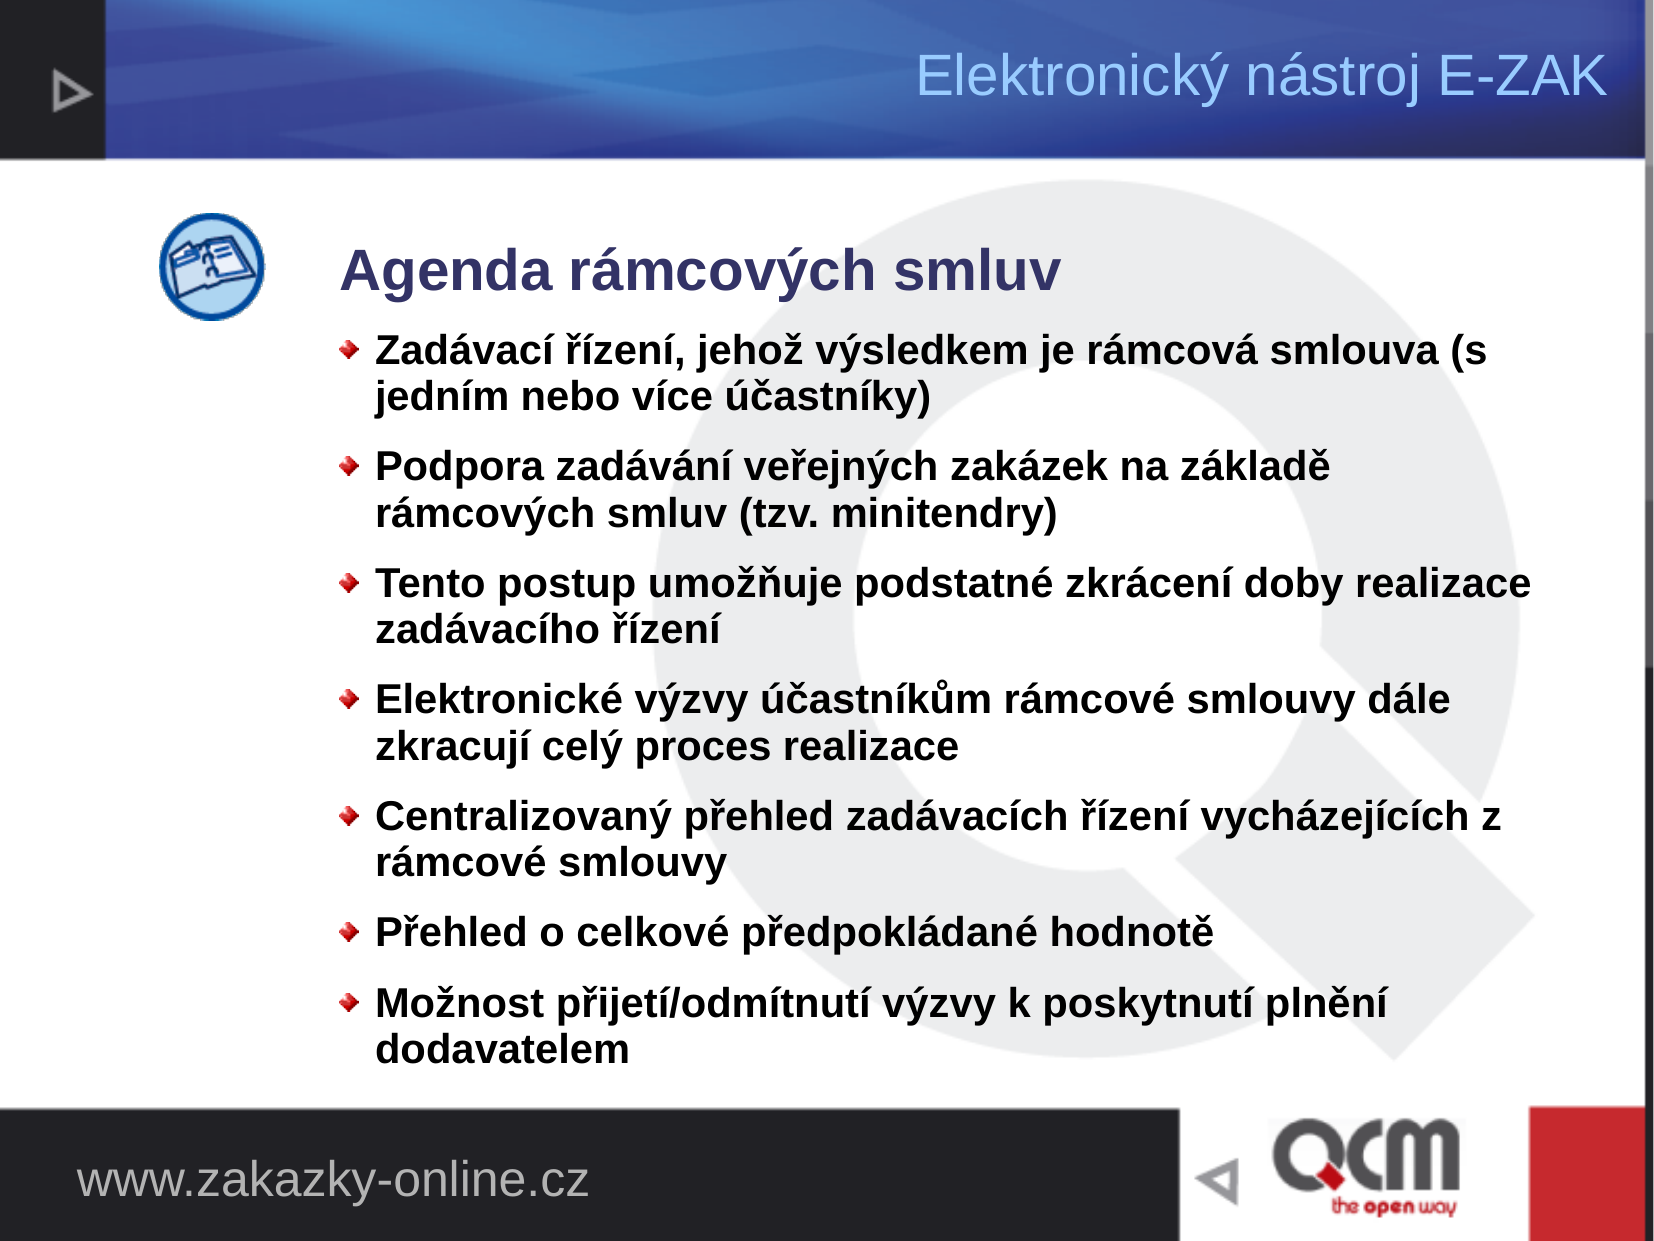

Agenda rámcových smluv
Zadávací řízení, jehož výsledkem je rámcová smlouva (s jedním nebo více účastníky)
Podpora zadávání veřejných zakázek na základě rámcových smluv (tzv. minitendry)
Tento postup umožňuje podstatné zkrácení doby realizace zadávacího řízení
Elektronické výzvy účastníkům rámcové smlouvy dále zkracují celý proces realizace
Centralizovaný přehled zadávacích řízení vycházejících z rámcové smlouvy
Přehled o celkové předpokládané hodnotě
Možnost přijetí/odmítnutí výzvy k poskytnutí plnění dodavatelem